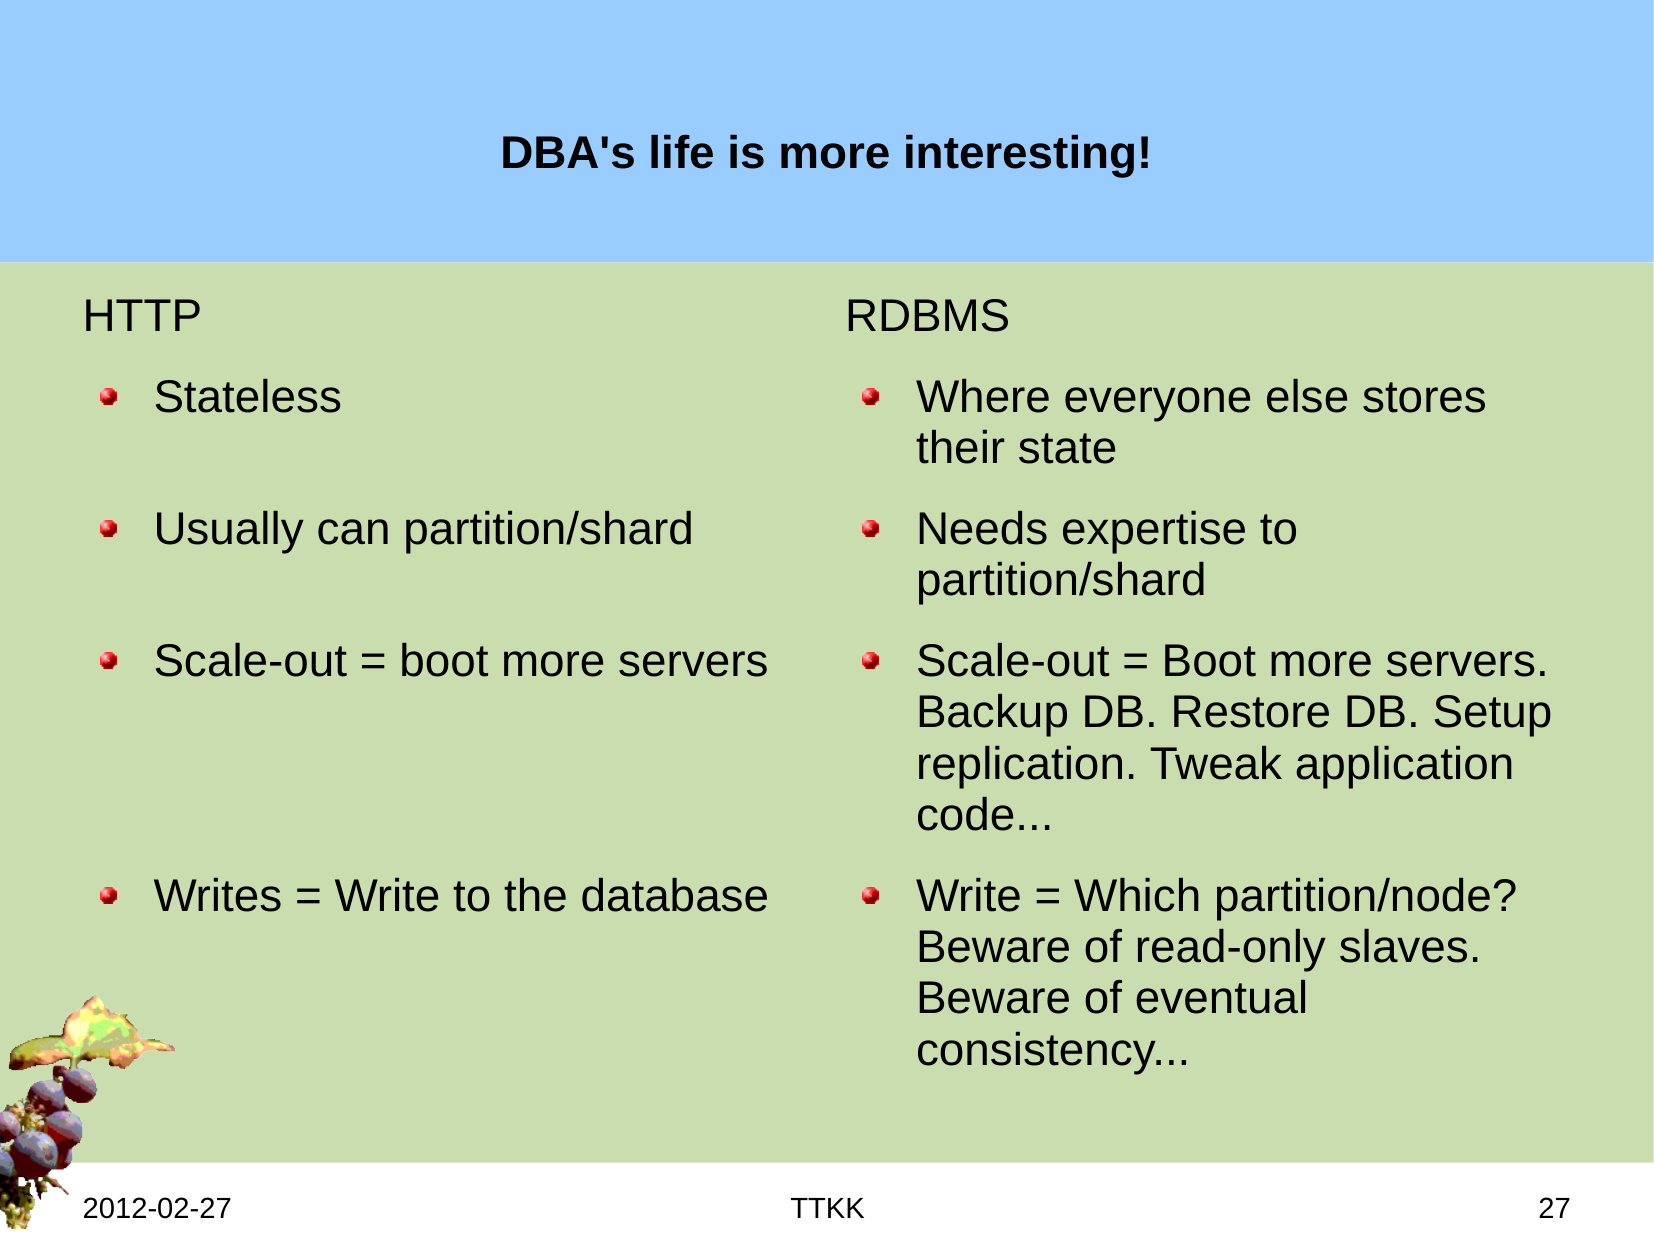

# DBA's life is more interesting!
HTTP
Stateless
Usually can partition/shard
Scale-out = boot more servers
Writes = Write to the database
RDBMS
Where everyone else stores their state
Needs expertise to partition/shard
Scale-out = Boot more servers. Backup DB. Restore DB. Setup replication. Tweak application code...
Write = Which partition/node? Beware of read-only slaves. Beware of eventual consistency...
2012-02-27
TTKK
27